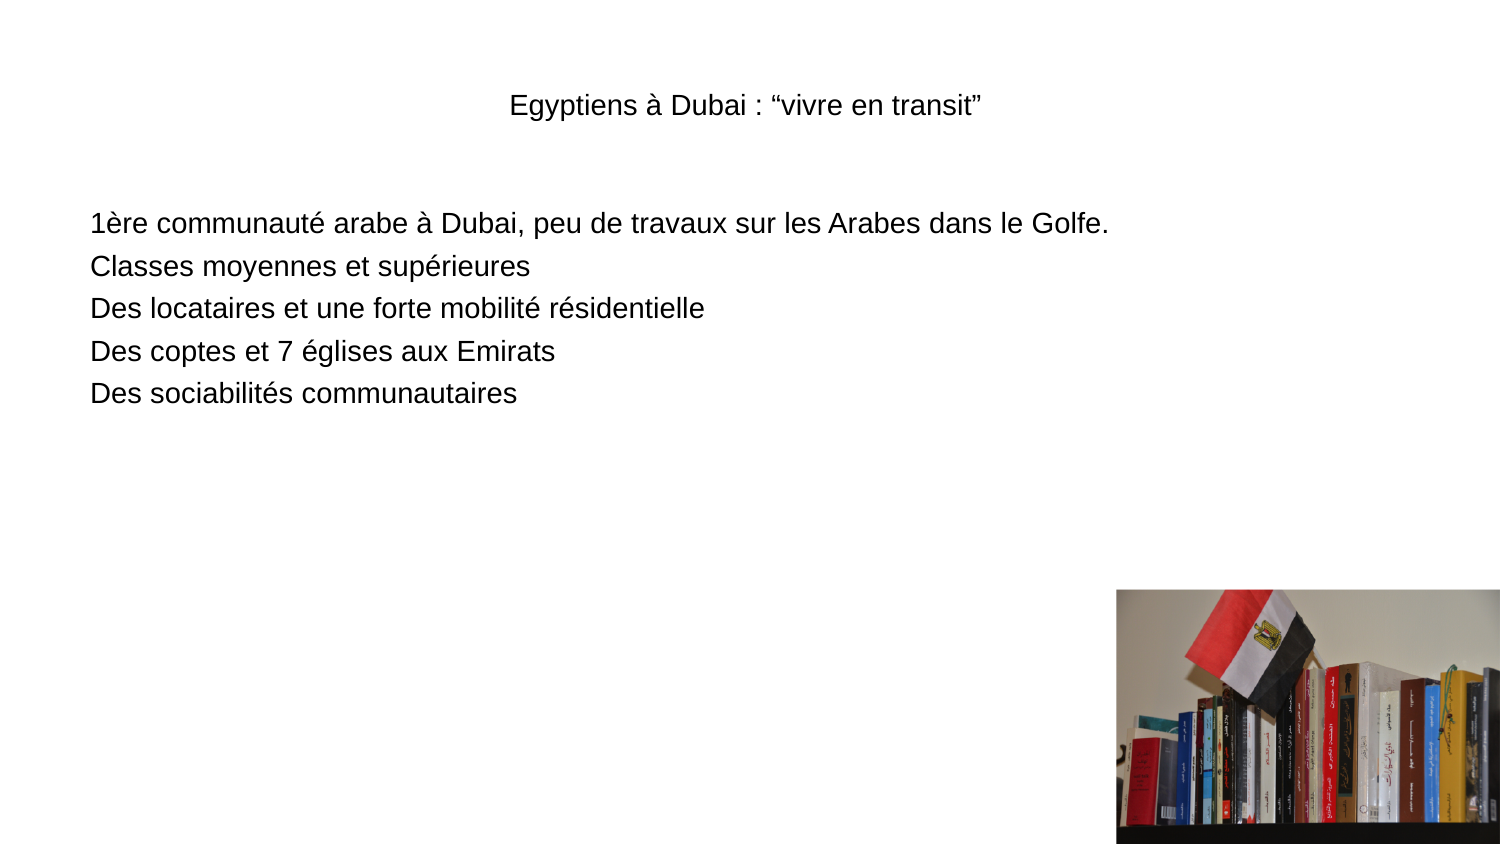

# Egyptiens à Dubai : “vivre en transit”
1ère communauté arabe à Dubai, peu de travaux sur les Arabes dans le Golfe.
Classes moyennes et supérieures
Des locataires et une forte mobilité résidentielle
Des coptes et 7 églises aux Emirats
Des sociabilités communautaires